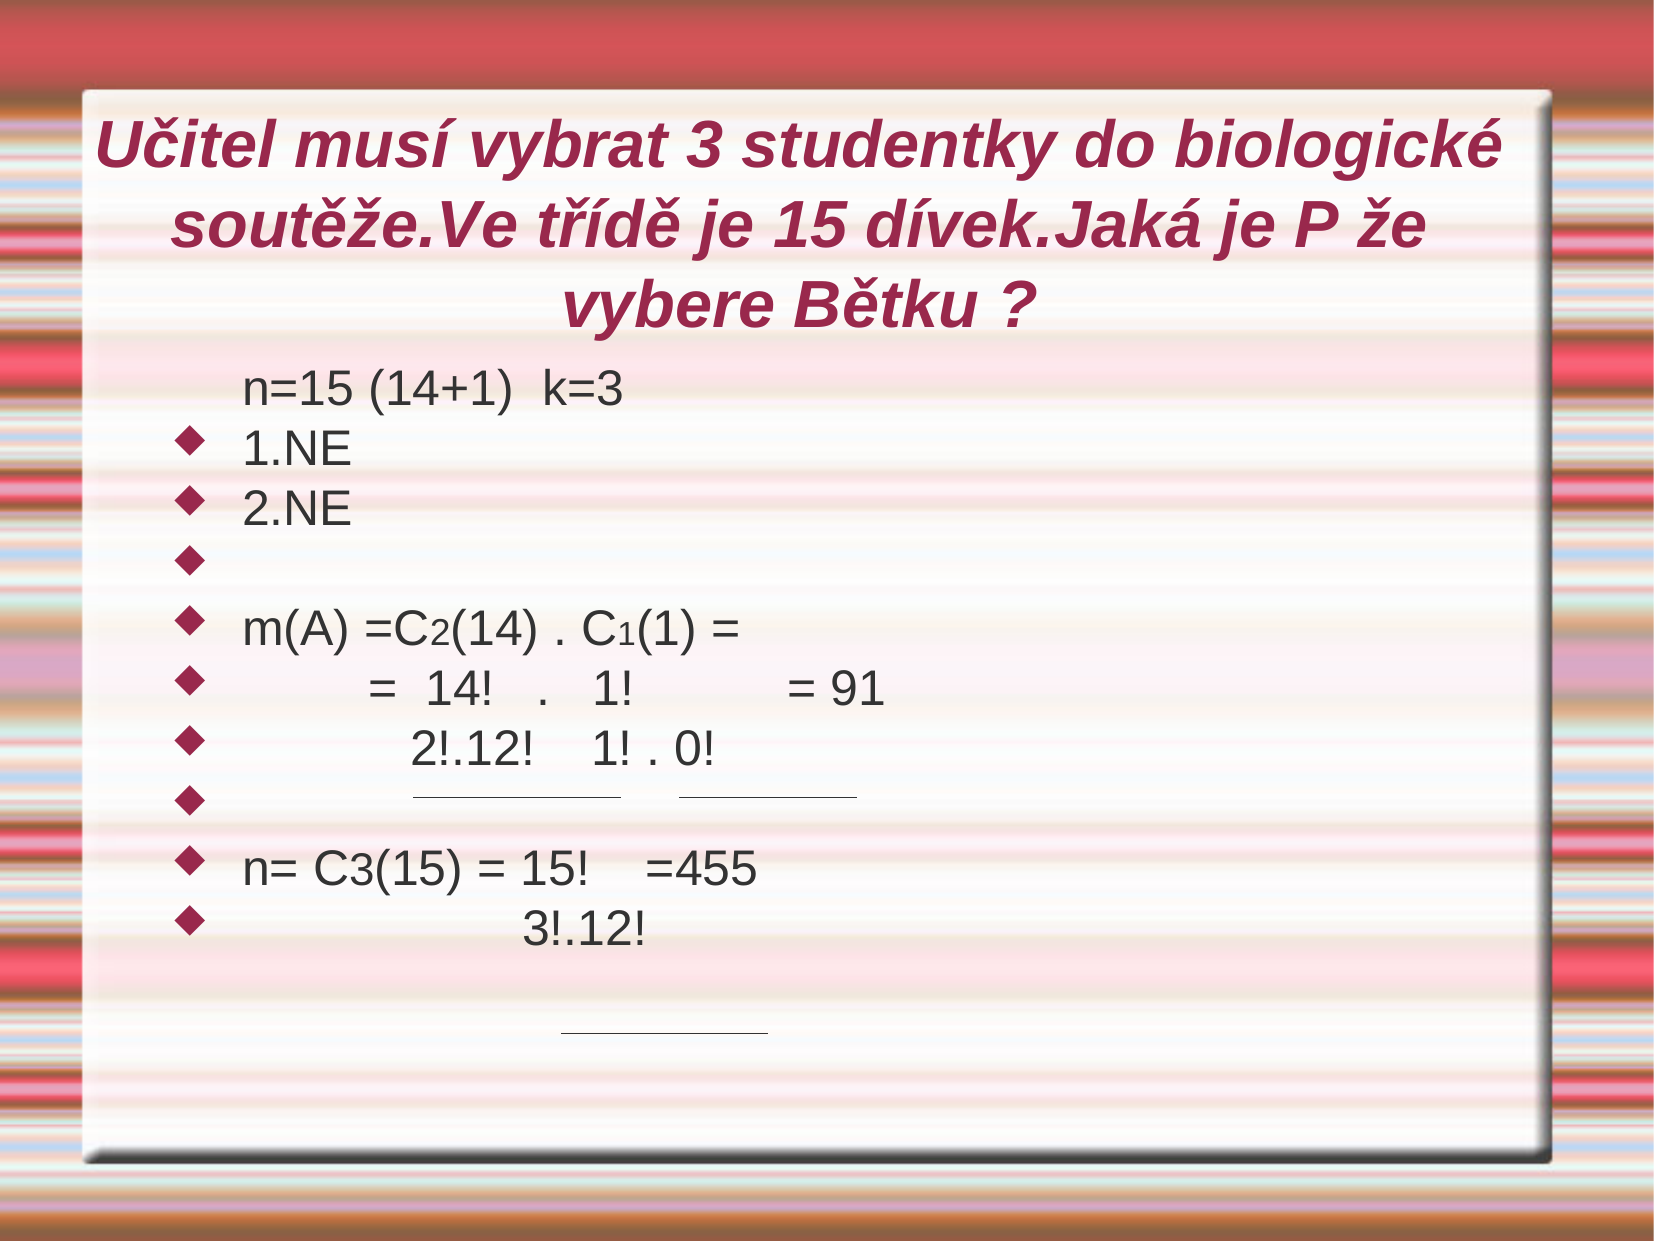

# Učitel musí vybrat 3 studentky do biologické soutěže.Ve třídě je 15 dívek.Jaká je P že vybere Bětku ?
n=15 (14+1) k=3
1.NE
2.NE
m(A) =C2(14) . C1(1) =
 = 14! . 1! = 91
 2!.12! 1! . 0!
n= C3(15) = 15! =455
 3!.12!